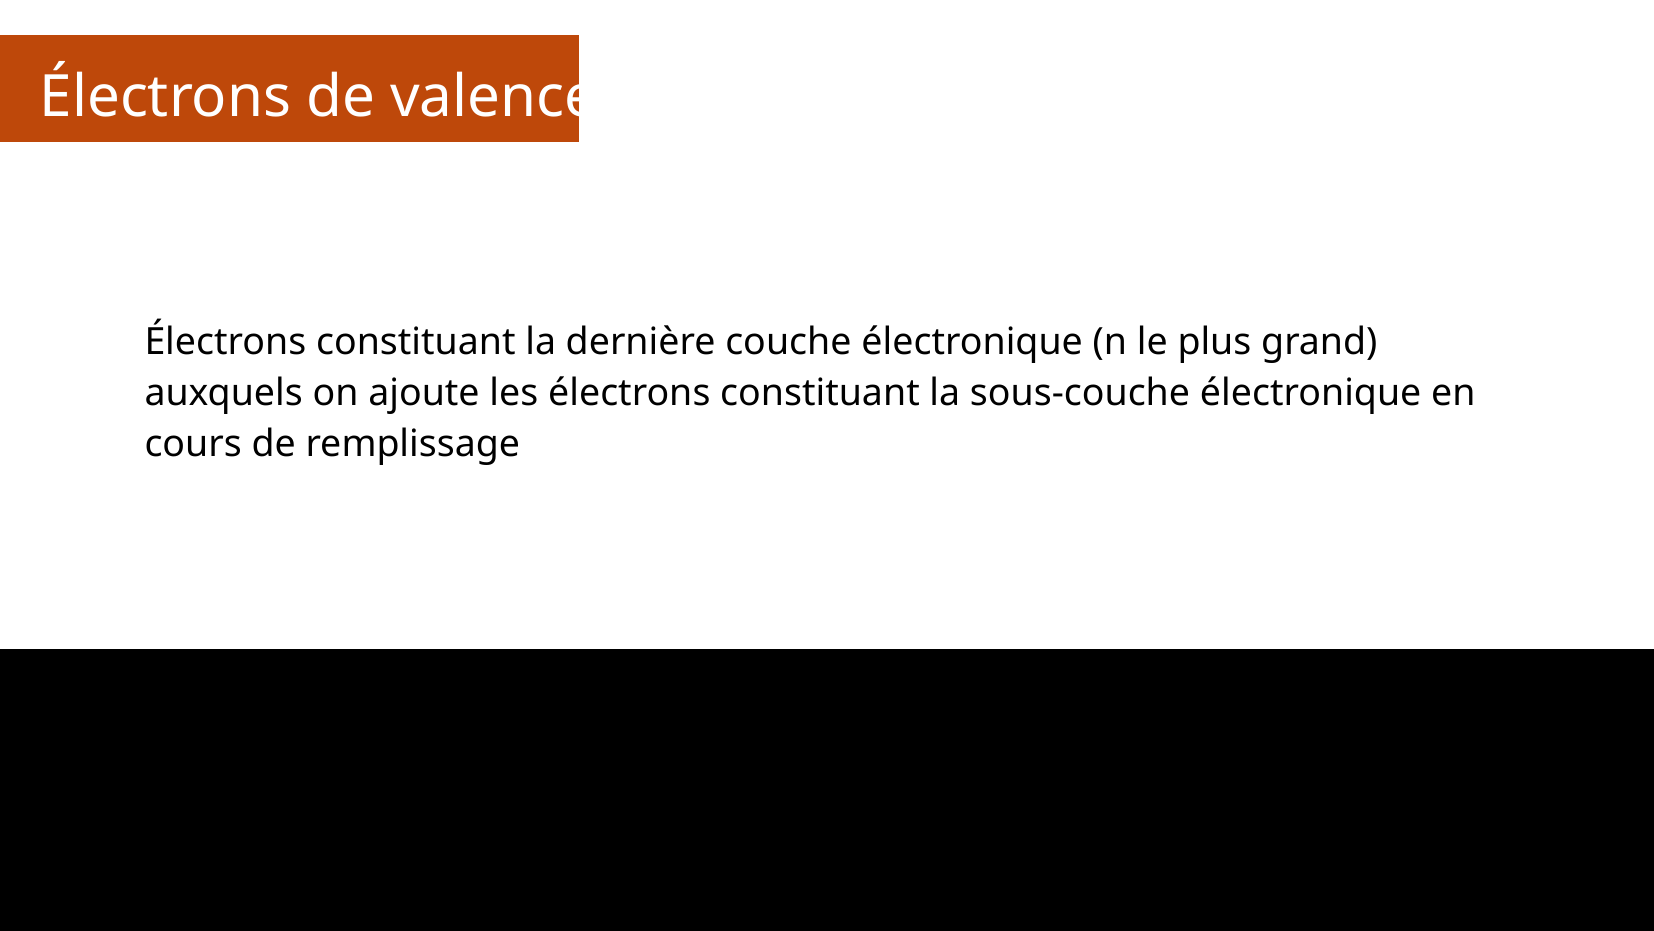

Électrons de valence
Électrons constituant la dernière couche électronique (n le plus grand) auxquels on ajoute les électrons constituant la sous-couche électronique en cours de remplissage